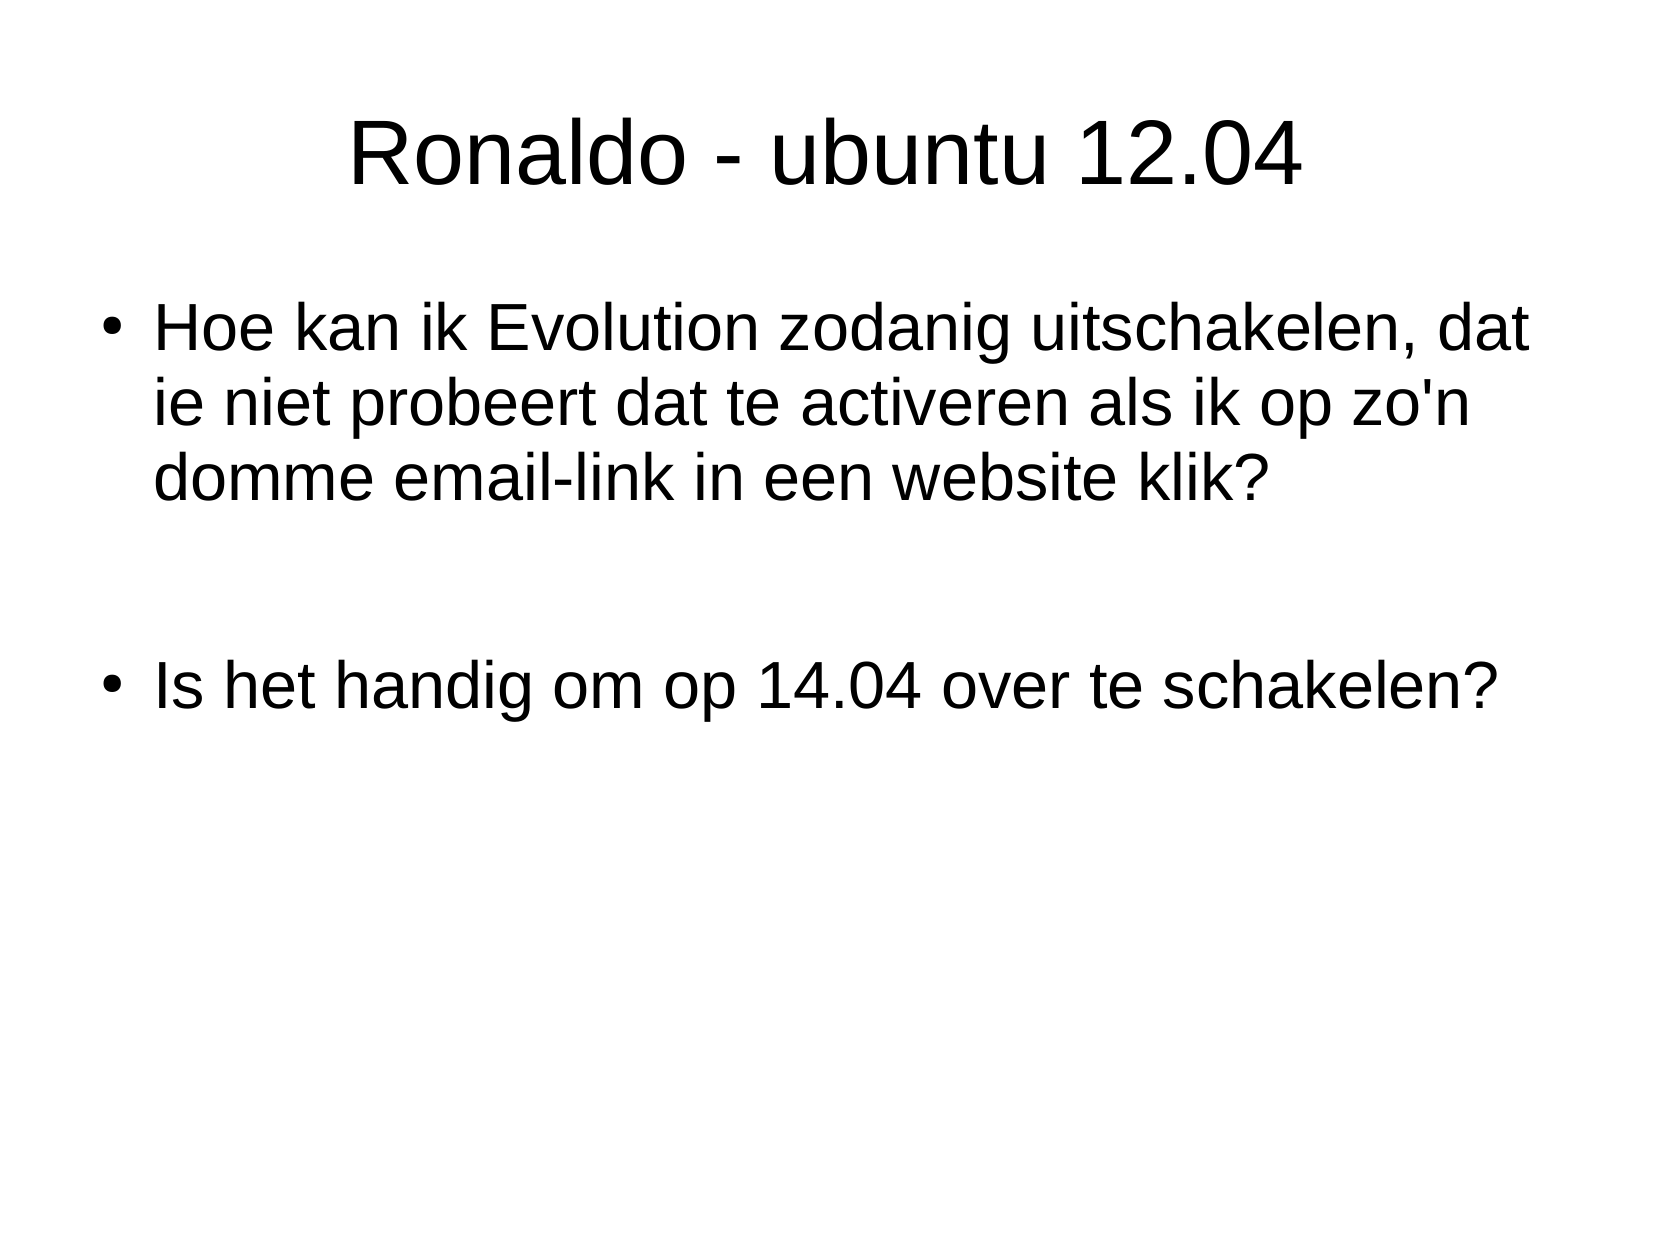

# Ronaldo - ubuntu 12.04
Hoe kan ik Evolution zodanig uitschakelen, dat ie niet probeert dat te activeren als ik op zo'n domme email-link in een website klik?
Is het handig om op 14.04 over te schakelen?